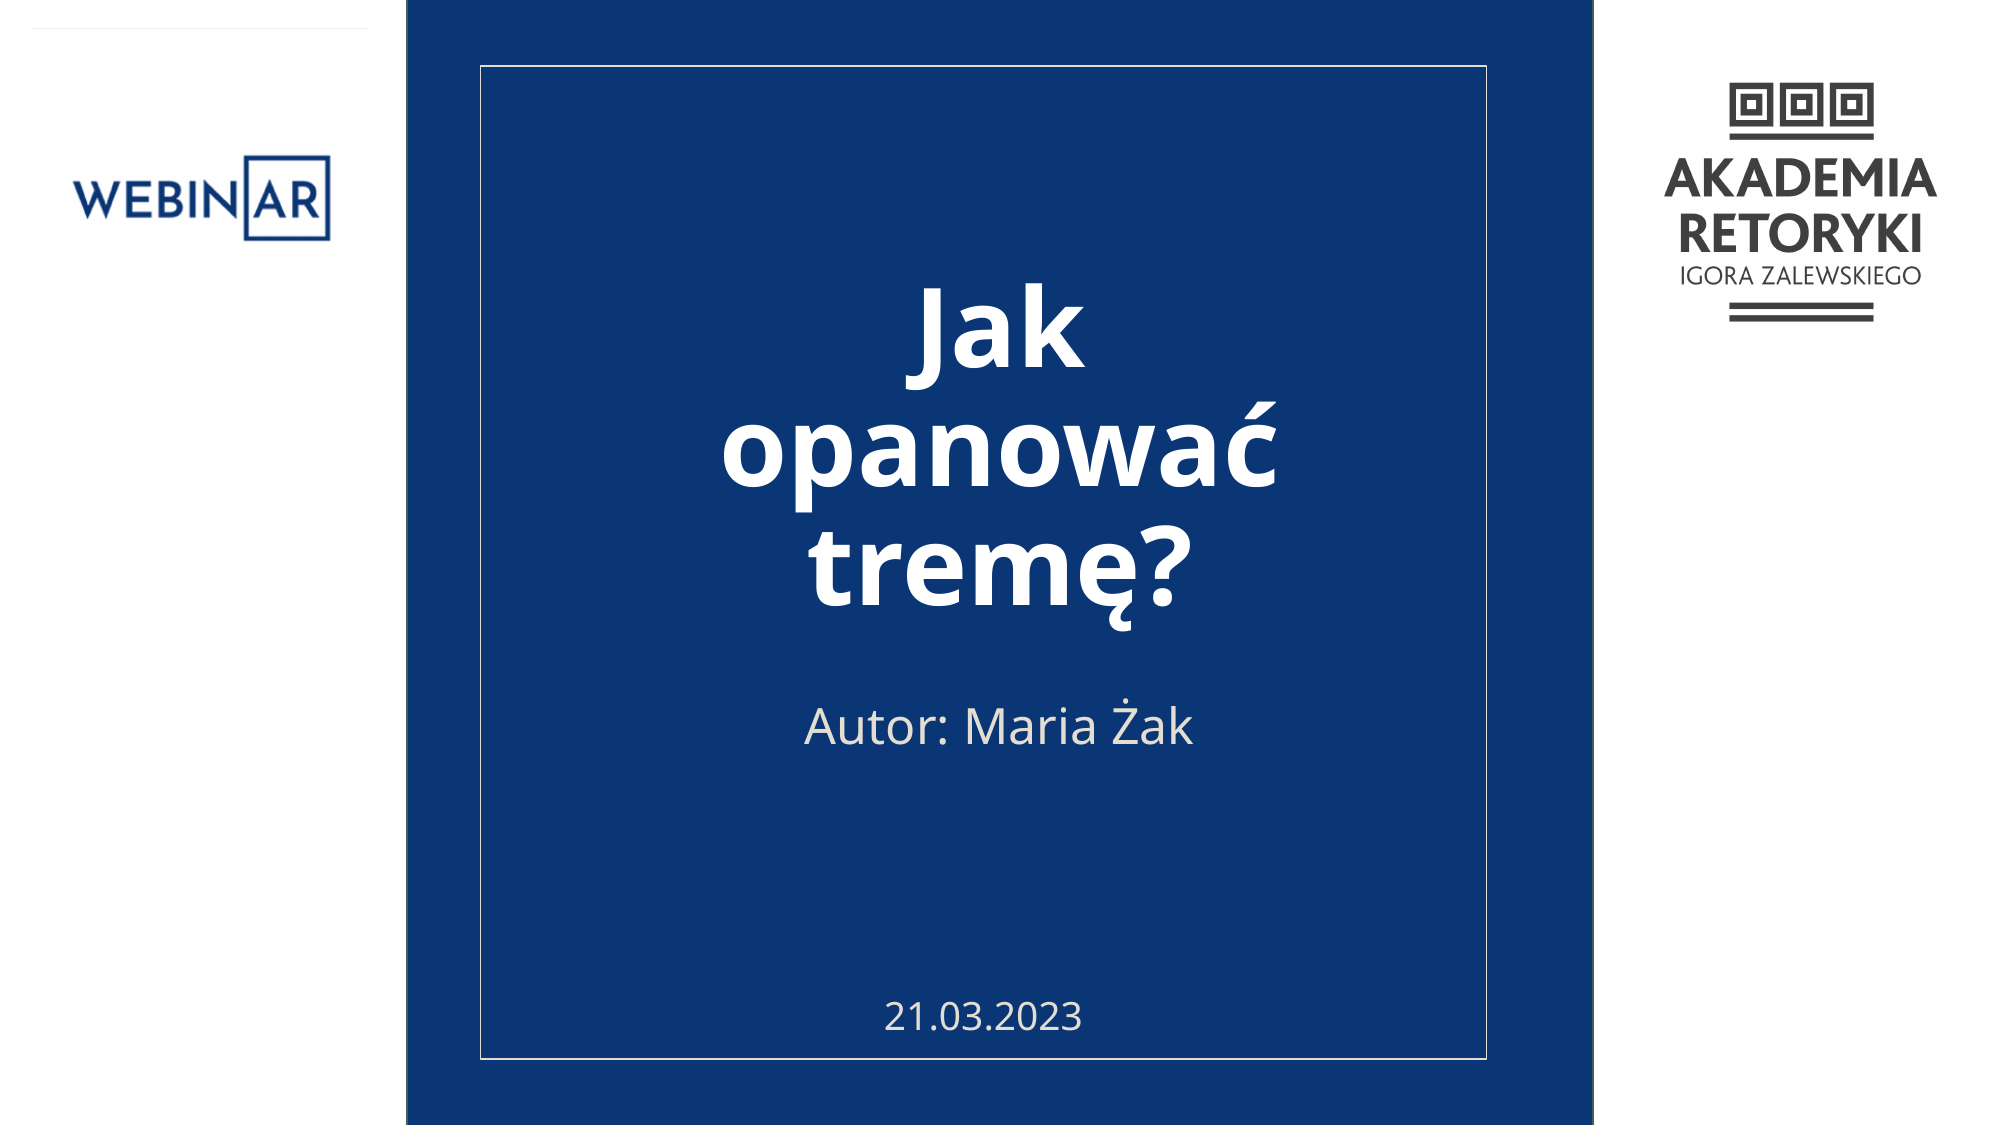

# 21.03.2023
Jak opanować tremę?
Autor: Maria Żak